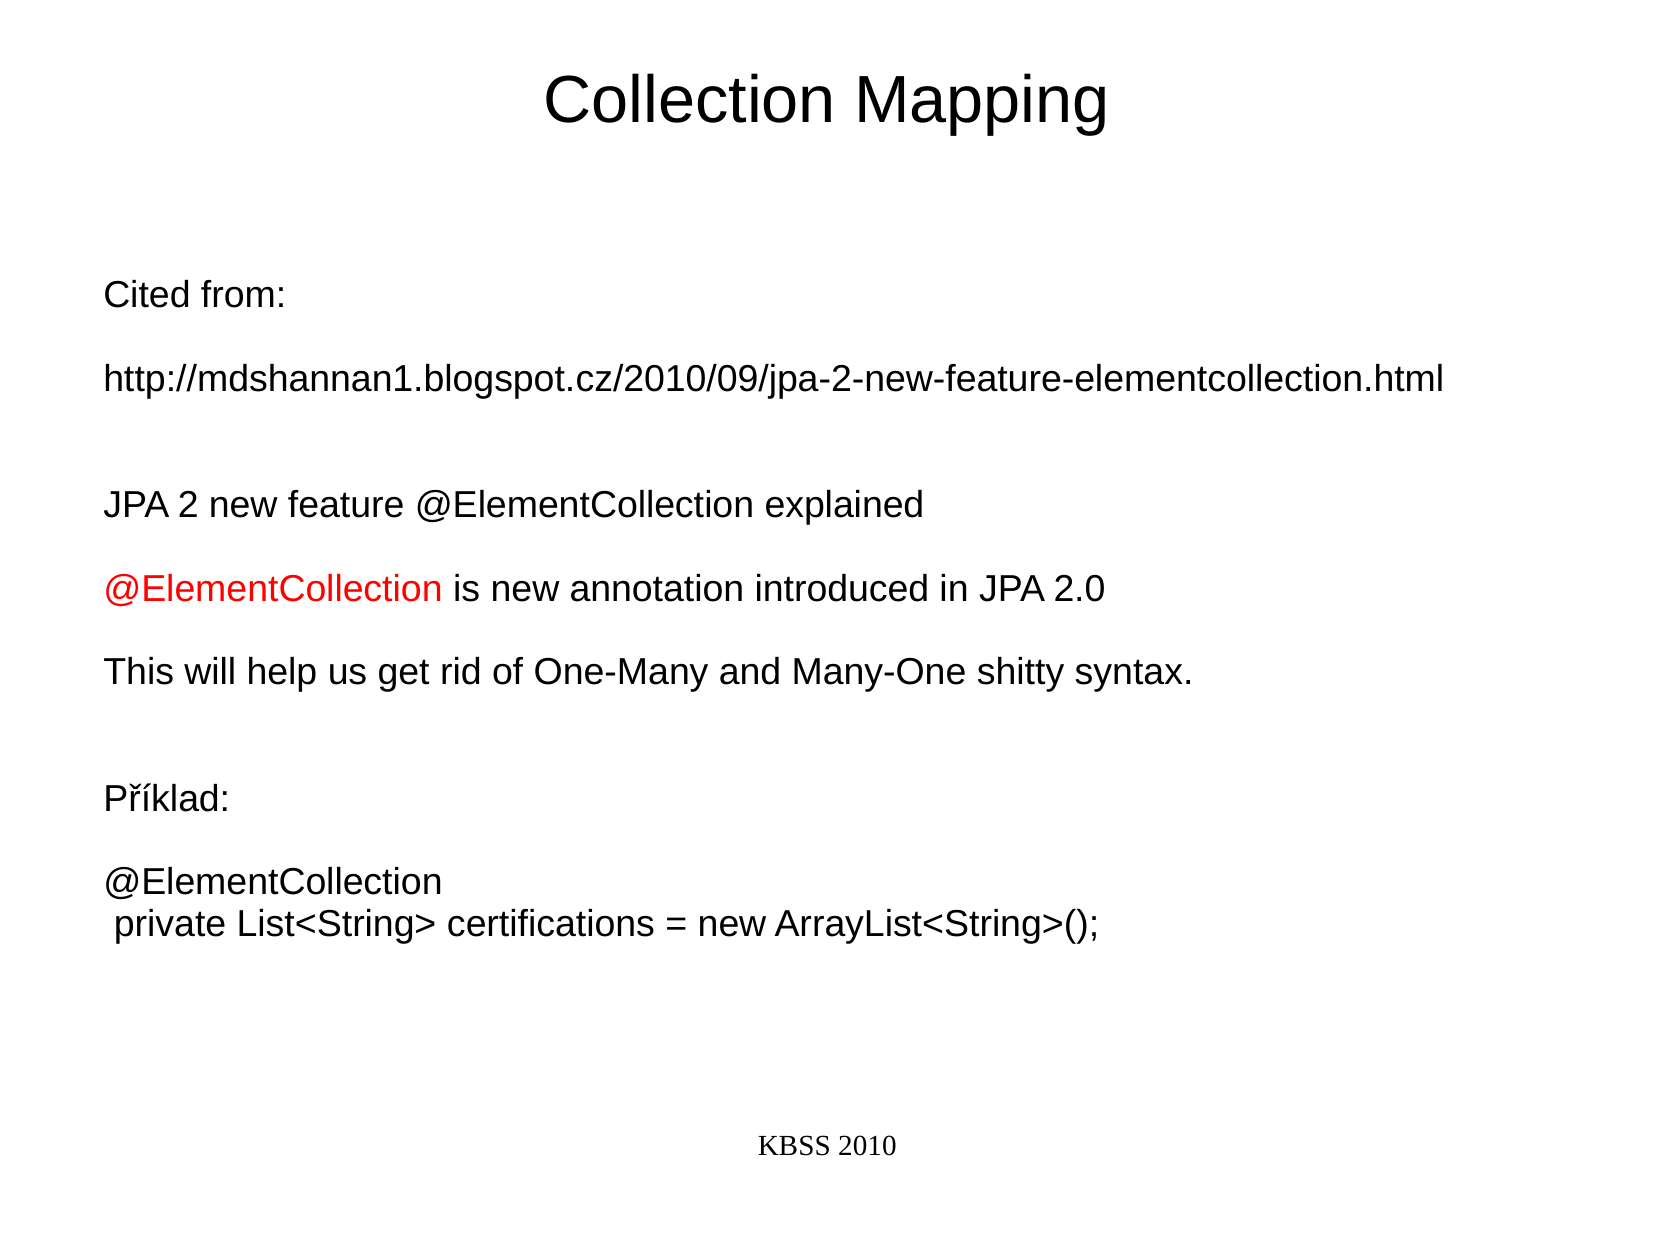

# Collection Mapping
Cited from:
http://mdshannan1.blogspot.cz/2010/09/jpa-2-new-feature-elementcollection.html
JPA 2 new feature @ElementCollection explained
@ElementCollection is new annotation introduced in JPA 2.0
This will help us get rid of One-Many and Many-One shitty syntax.
Příklad:
@ElementCollection
 private List<String> certifications = new ArrayList<String>();
KBSS 2010